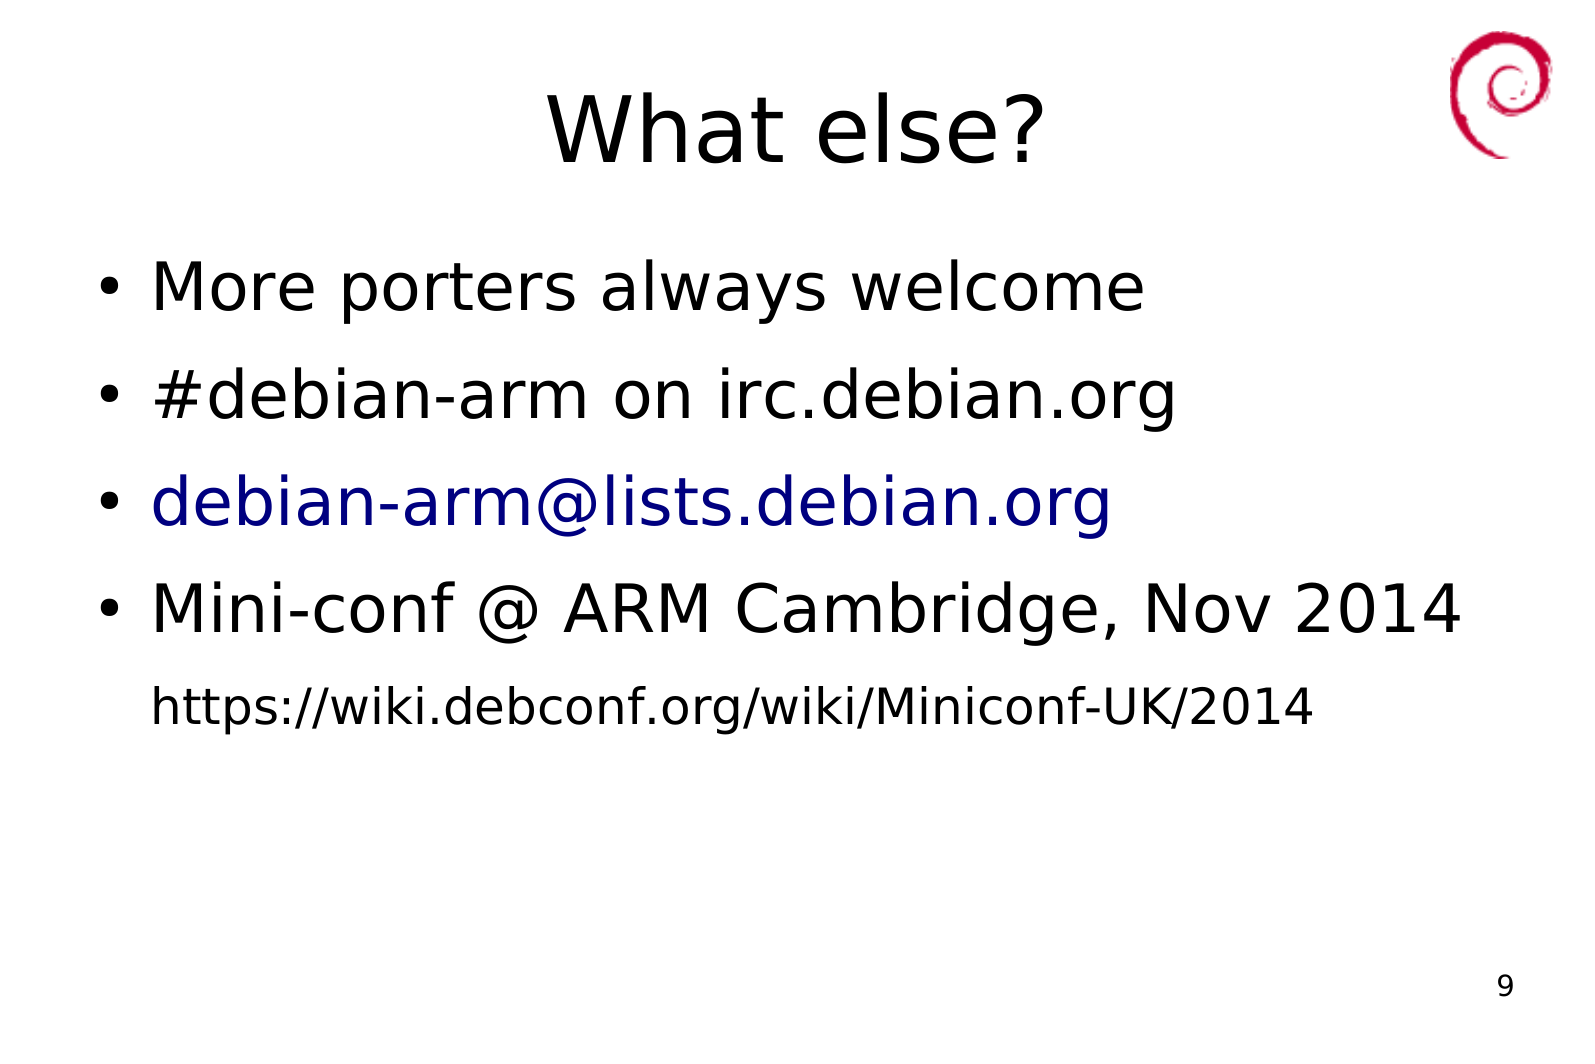

# What else?
More porters always welcome
#debian-arm on irc.debian.org
debian-arm@lists.debian.org
Mini-conf @ ARM Cambridge, Nov 2014
https://wiki.debconf.org/wiki/Miniconf-UK/2014
9